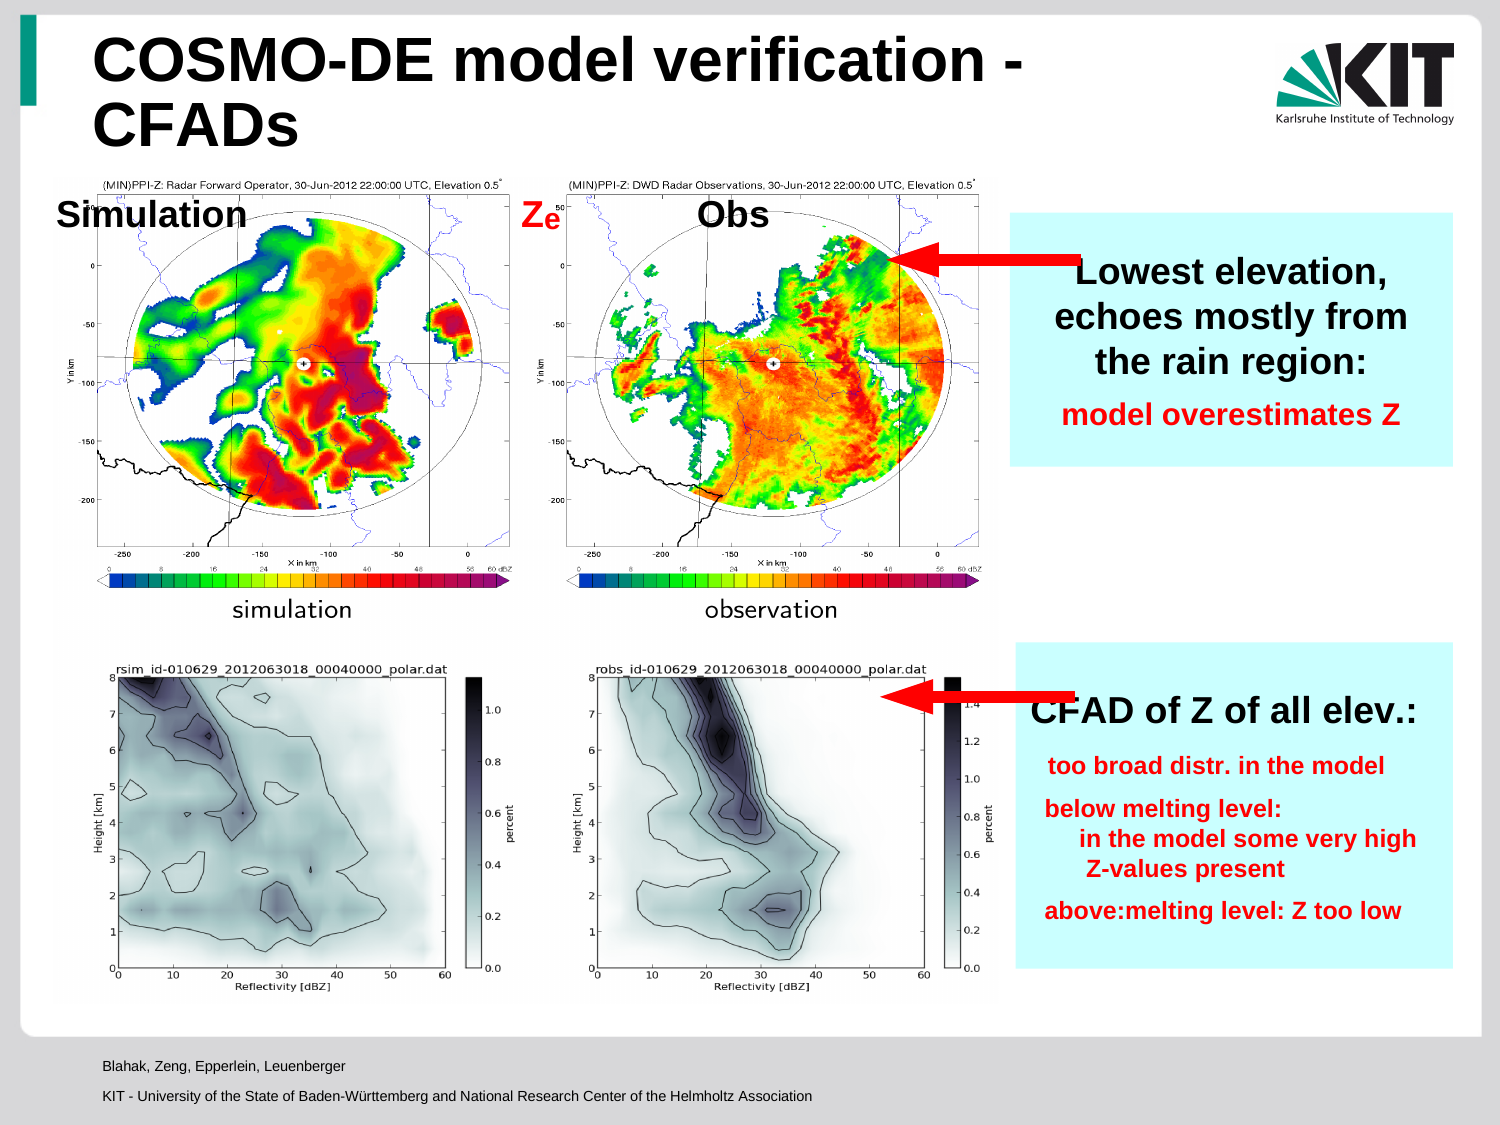

# COSMO-DE model verification - CFADs
Simulation Ze Obs
Lowest elevation, echoes mostly from the rain region:
model overestimates Z
CFAD of Z of all elev.:
 too broad distr. in the model
 below melting level:
 in the model some very high Z-values present
 above:melting level: Z too low
KIT - University of the State of Baden-Württemberg and National Research Center of the Helmholtz Association